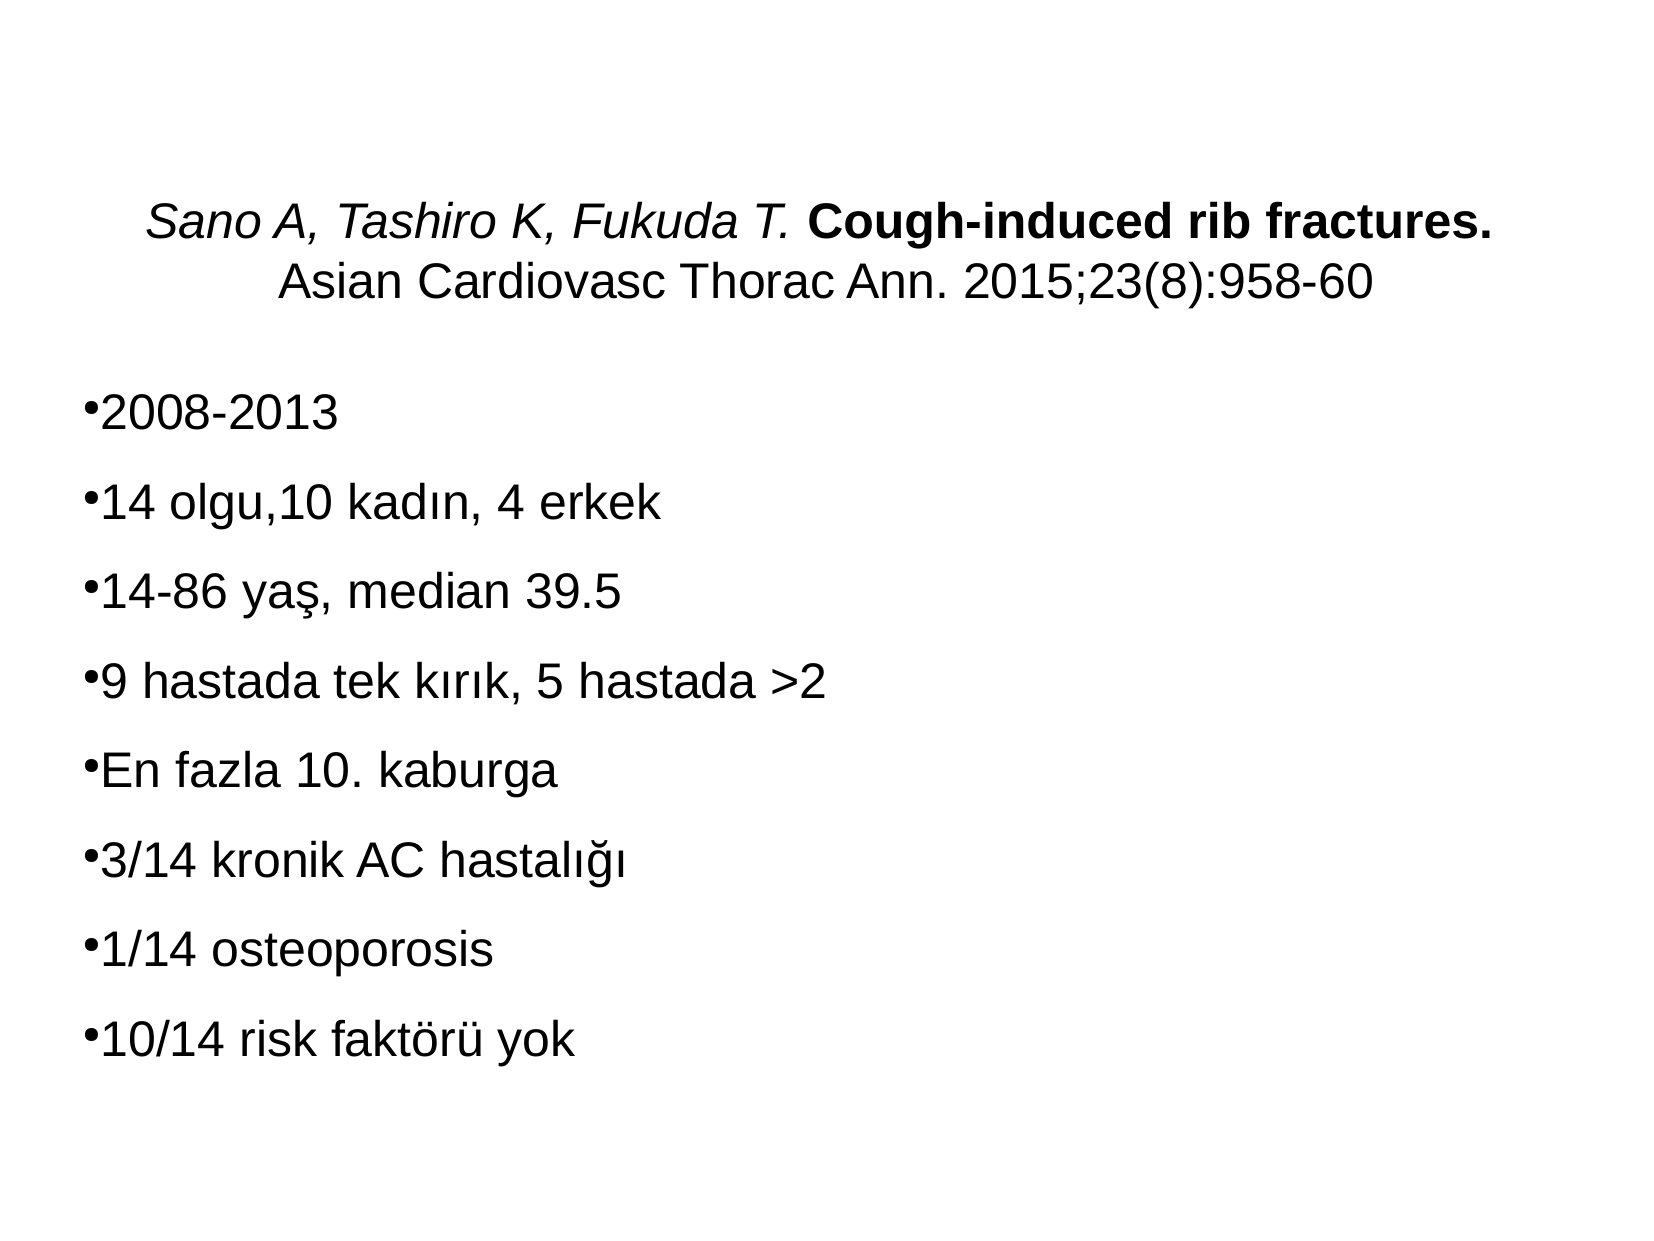

# Sano A, Tashiro K, Fukuda T. Cough-induced rib fractures. Asian Cardiovasc Thorac Ann. 2015;23(8):958-60
2008-2013
14 olgu,10 kadın, 4 erkek
14-86 yaş, median 39.5
9 hastada tek kırık, 5 hastada >2
En fazla 10. kaburga
3/14 kronik AC hastalığı
1/14 osteoporosis
10/14 risk faktörü yok